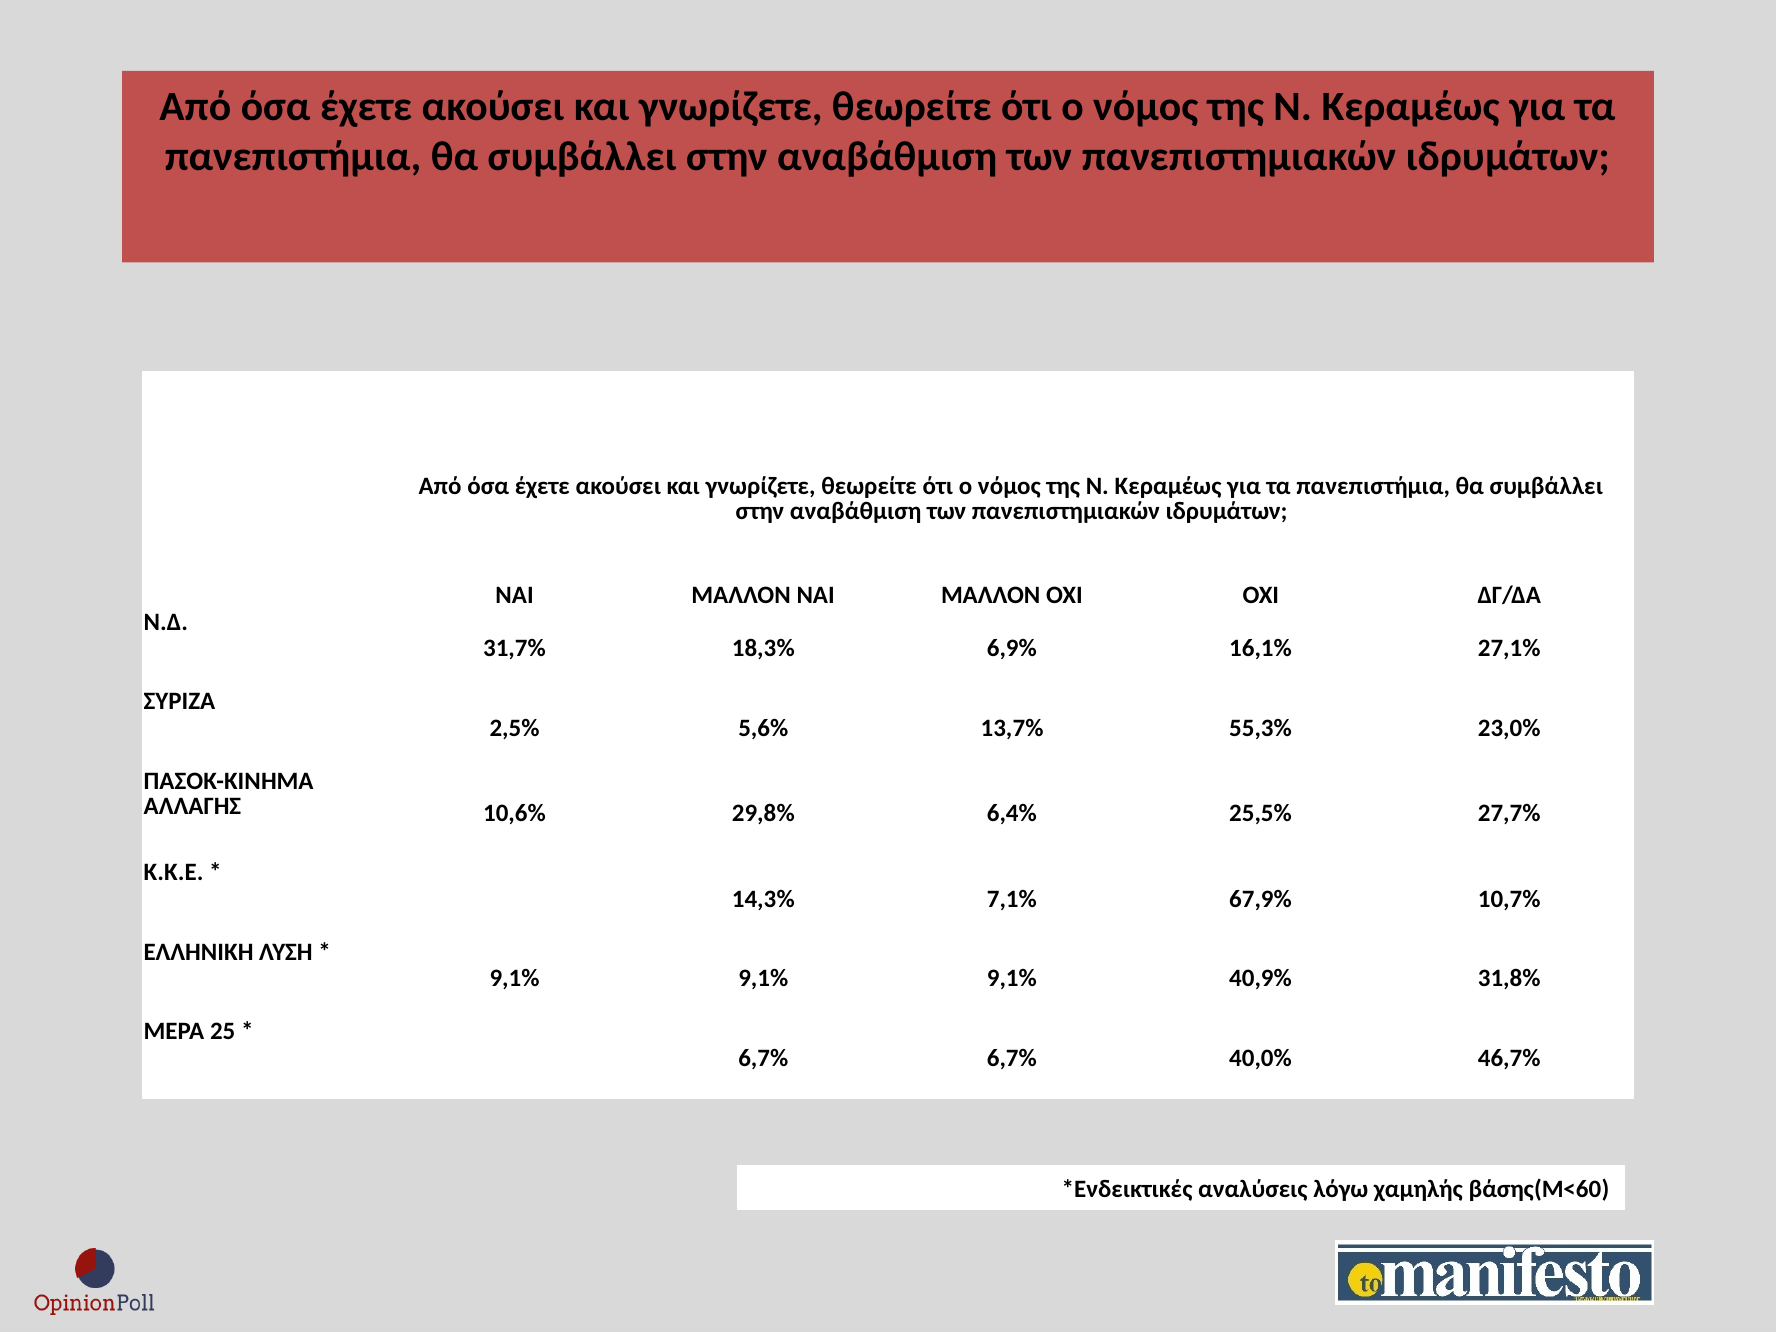

# Από όσα έχετε ακούσει και γνωρίζετε, θεωρείτε ότι ο νόμος της Ν. Κεραμέως για τα πανεπιστήμια, θα συμβάλλει στην αναβάθμιση των πανεπιστημιακών ιδρυμάτων;
| | Από όσα έχετε ακούσει και γνωρίζετε, θεωρείτε ότι ο νόμος της Ν. Κεραμέως για τα πανεπιστήμια, θα συμβάλλει στην αναβάθμιση των πανεπιστημιακών ιδρυμάτων; | | | | |
| --- | --- | --- | --- | --- | --- |
| | ΝΑΙ | ΜΑΛΛΟΝ ΝΑΙ | ΜΑΛΛΟΝ ΟΧΙ | ΟΧΙ | ΔΓ/ΔΑ |
| Ν.Δ. | 31,7% | 18,3% | 6,9% | 16,1% | 27,1% |
| ΣΥΡΙΖΑ | 2,5% | 5,6% | 13,7% | 55,3% | 23,0% |
| ΠΑΣΟΚ-ΚΙΝΗΜΑ ΑΛΛΑΓΗΣ | 10,6% | 29,8% | 6,4% | 25,5% | 27,7% |
| Κ.Κ.Ε. \* | | 14,3% | 7,1% | 67,9% | 10,7% |
| ΕΛΛΗΝΙΚΗ ΛΥΣΗ \* | 9,1% | 9,1% | 9,1% | 40,9% | 31,8% |
| ΜΕΡΑ 25 \* | | 6,7% | 6,7% | 40,0% | 46,7% |
*Ενδεικτικές αναλύσεις λόγω χαμηλής βάσης(Μ<60)